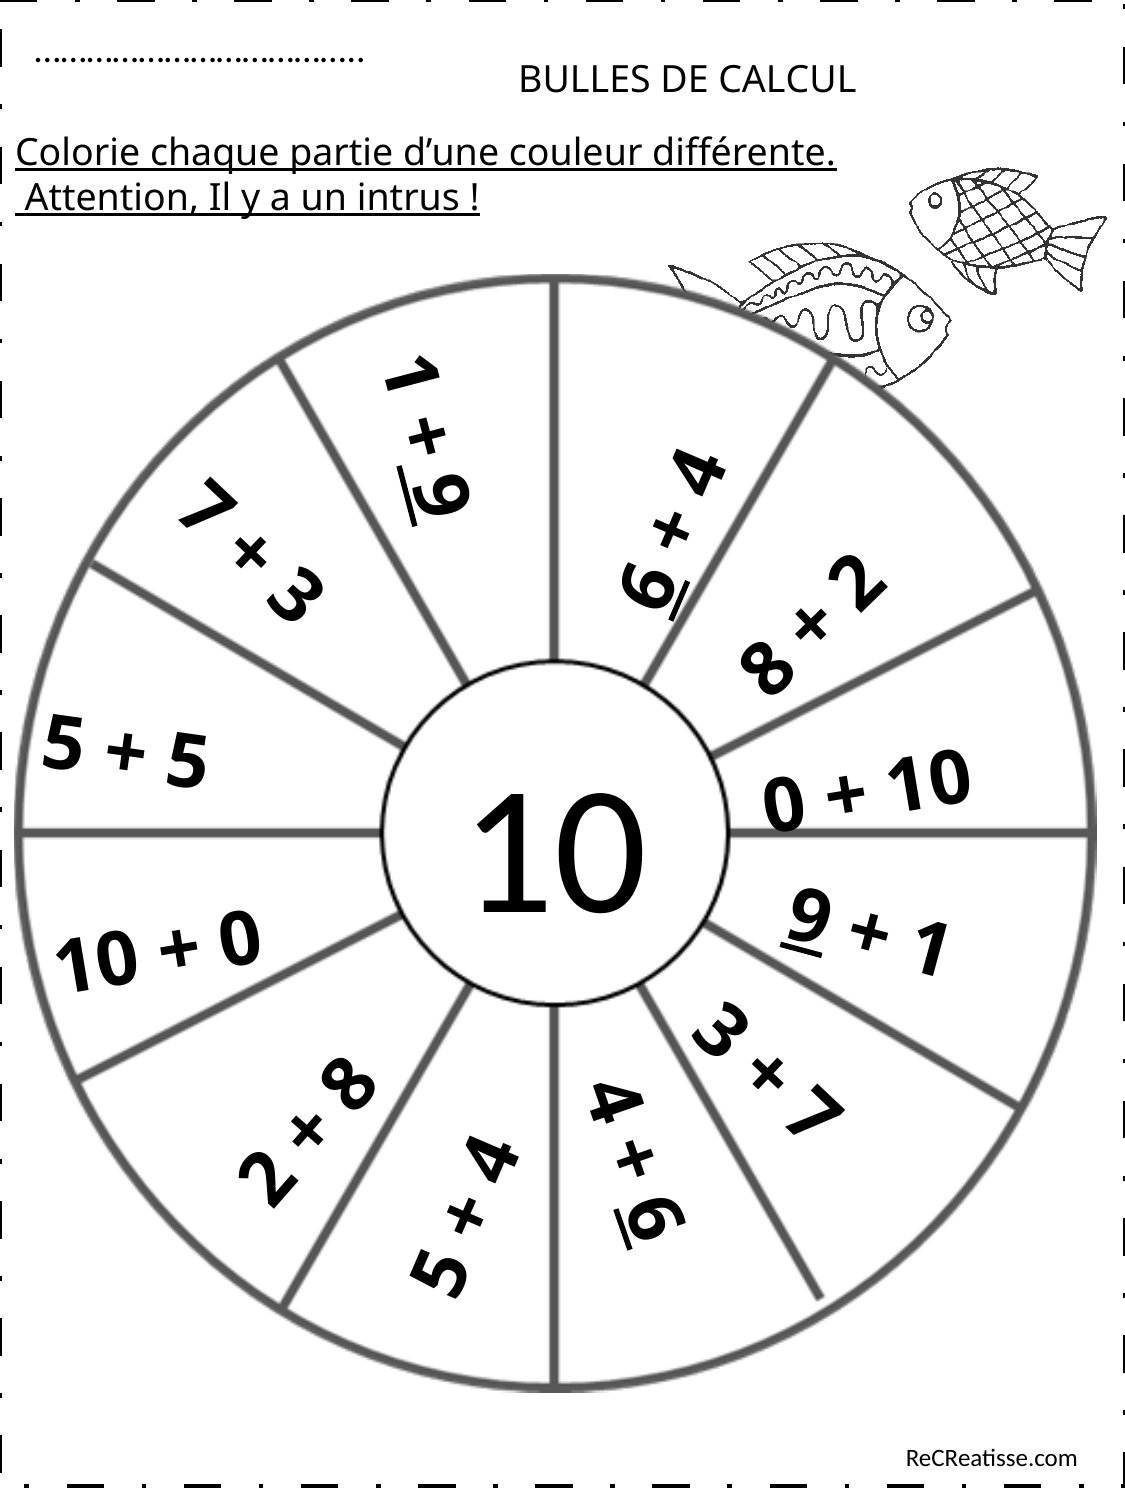

………………………………..
BULLES DE CALCUL
Colorie chaque partie d’une couleur différente.
 Attention, Il y a un intrus !
1 + 9
6 + 4
7 + 3
8 + 2
5 + 5
10
0 + 10
9 + 1
10 + 0
3 + 7
2 + 8
4 + 6
5 + 4
ReCReatisse.com